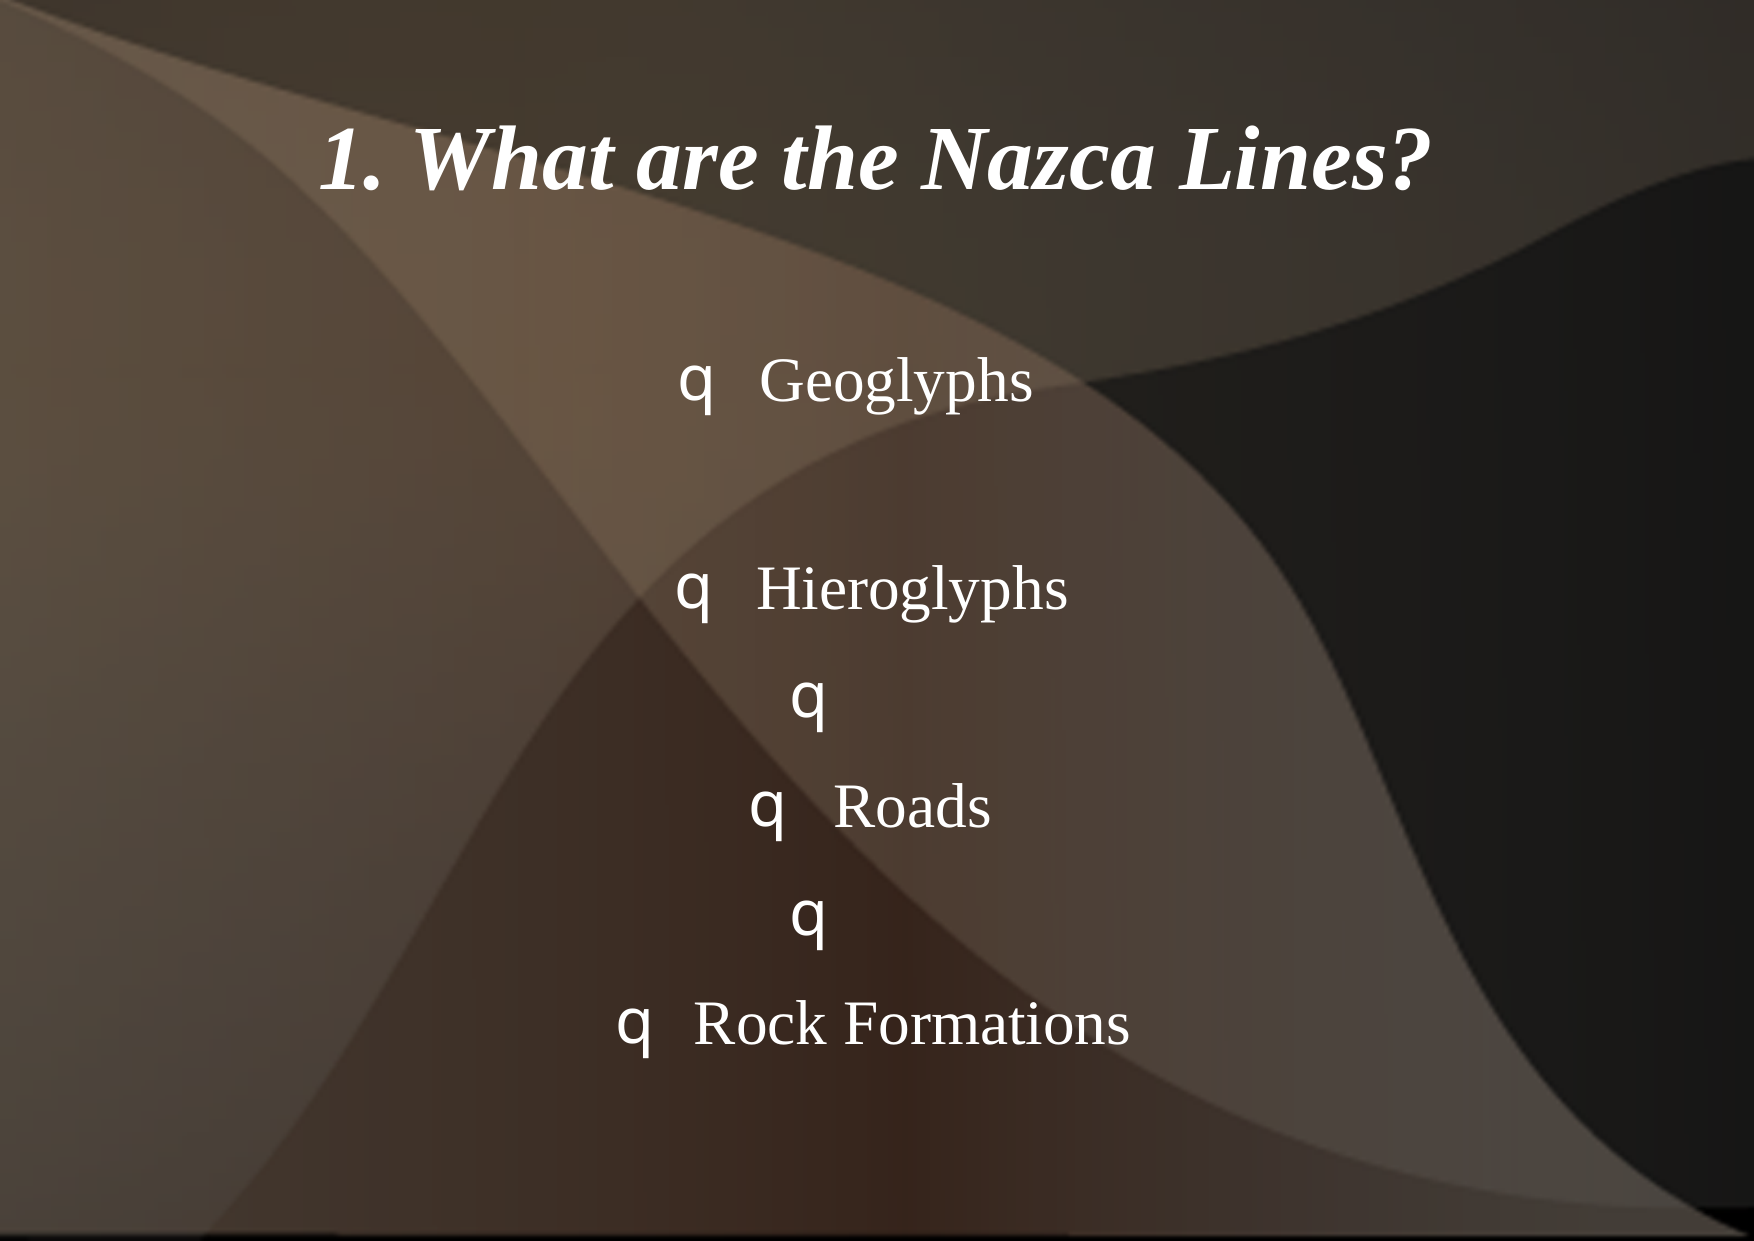

# 1. What are the Nazca Lines?
Geoglyphs
Hieroglyphs
Roads
Rock Formations